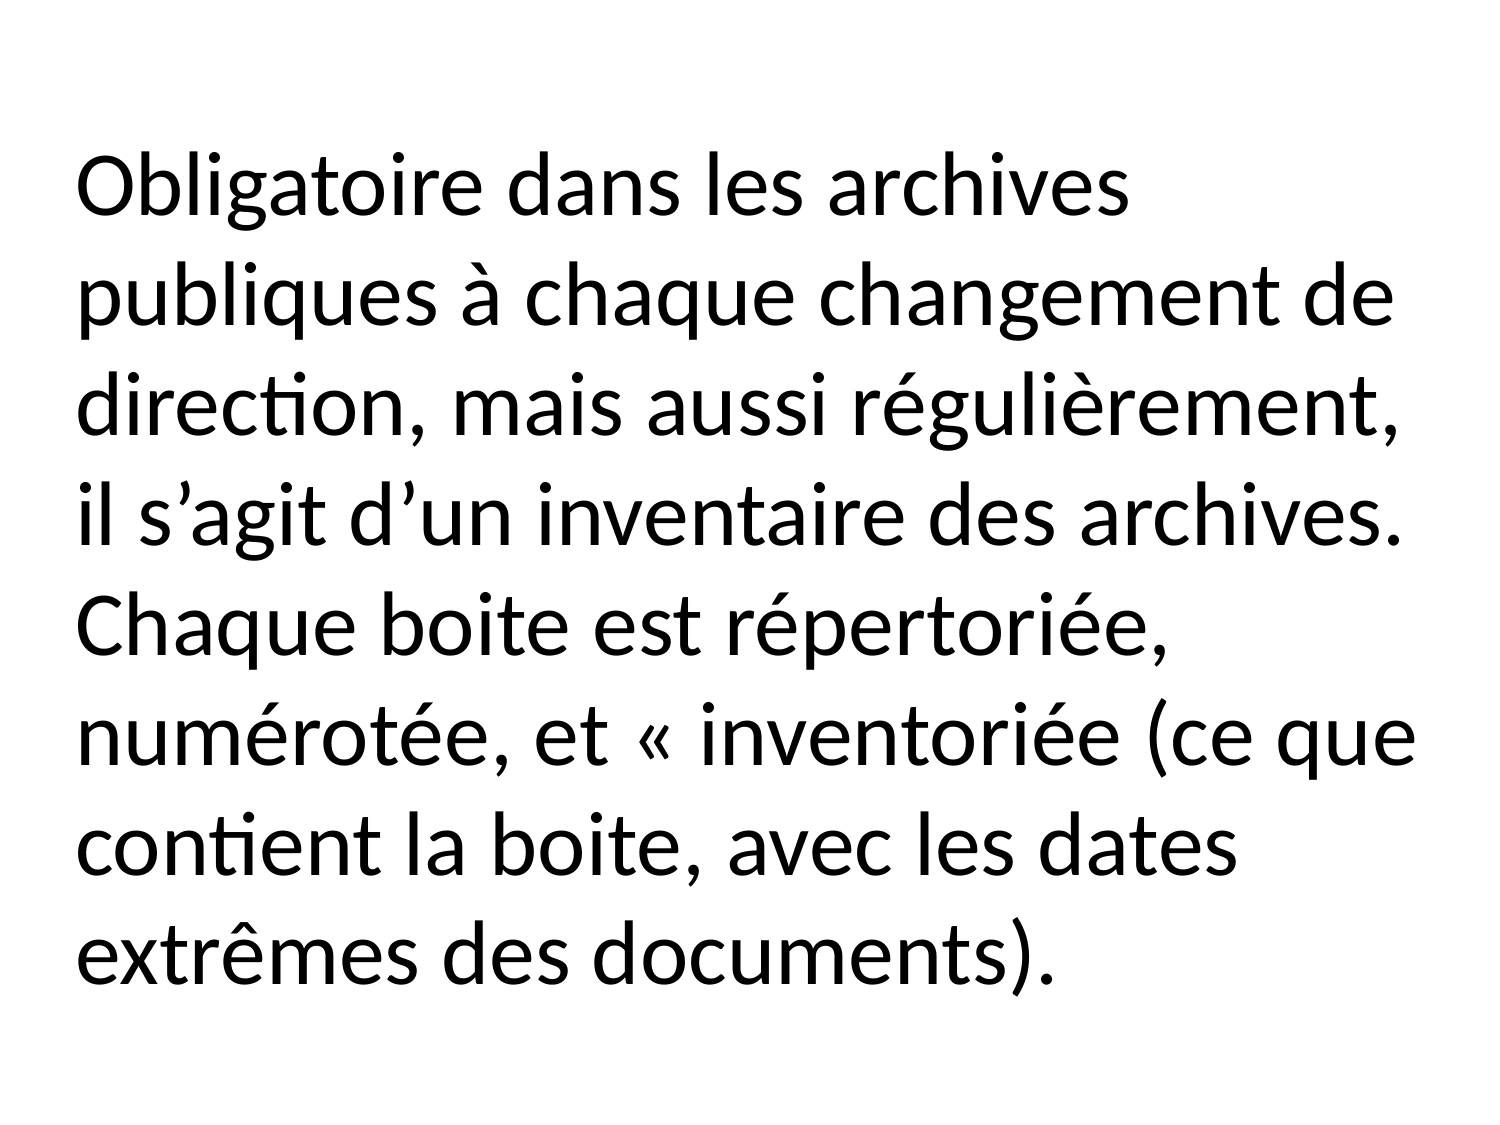

# Obligatoire dans les archives publiques à chaque changement de direction, mais aussi régulièrement, il s’agit d’un inventaire des archives. Chaque boite est répertoriée, numérotée, et « inventoriée (ce que contient la boite, avec les dates extrêmes des documents).